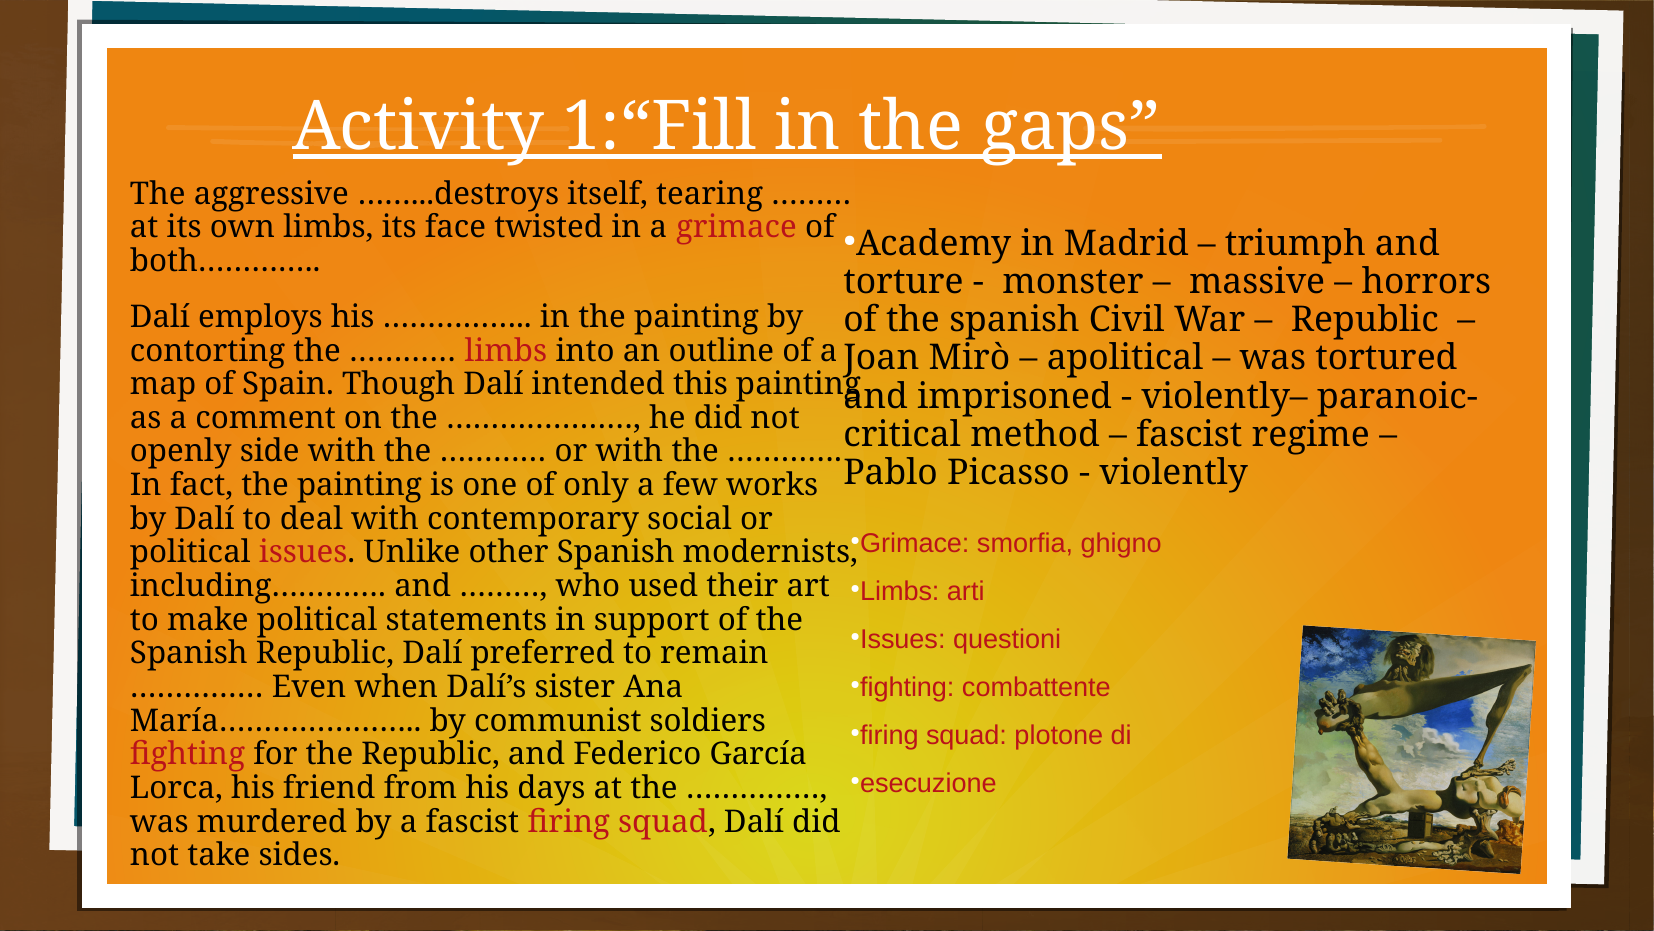

Activity 1:“Fill in the gaps”
# The aggressive ……...destroys itself, tearing ………at its own limbs, its face twisted in a grimace of both…………..
Dalí employs his …………….. in the painting by contorting the ………… limbs into an outline of a map of Spain. Though Dalí intended this painting as a comment on the …………………, he did not openly side with the ………… or with the …………. In fact, the painting is one of only a few works by Dalí to deal with contemporary social or political issues. Unlike other Spanish modernists, including…………. and ………, who used their art to make political statements in support of the Spanish Republic, Dalí preferred to remain …………… Even when Dalí’s sister Ana María………………….. by communist soldiers fighting for the Republic, and Federico García Lorca, his friend from his days at the ……………, was murdered by a fascist firing squad, Dalí did not take sides.
Academy in Madrid – triumph and torture - monster – massive – horrors of the spanish Civil War – Republic – Joan Mirò – apolitical – was tortured and imprisoned - violently– paranoic-critical method – fascist regime – Pablo Picasso - violently
Grimace: smorfia, ghigno
Limbs: arti
Issues: questioni
fighting: combattente
firing squad: plotone di
esecuzione